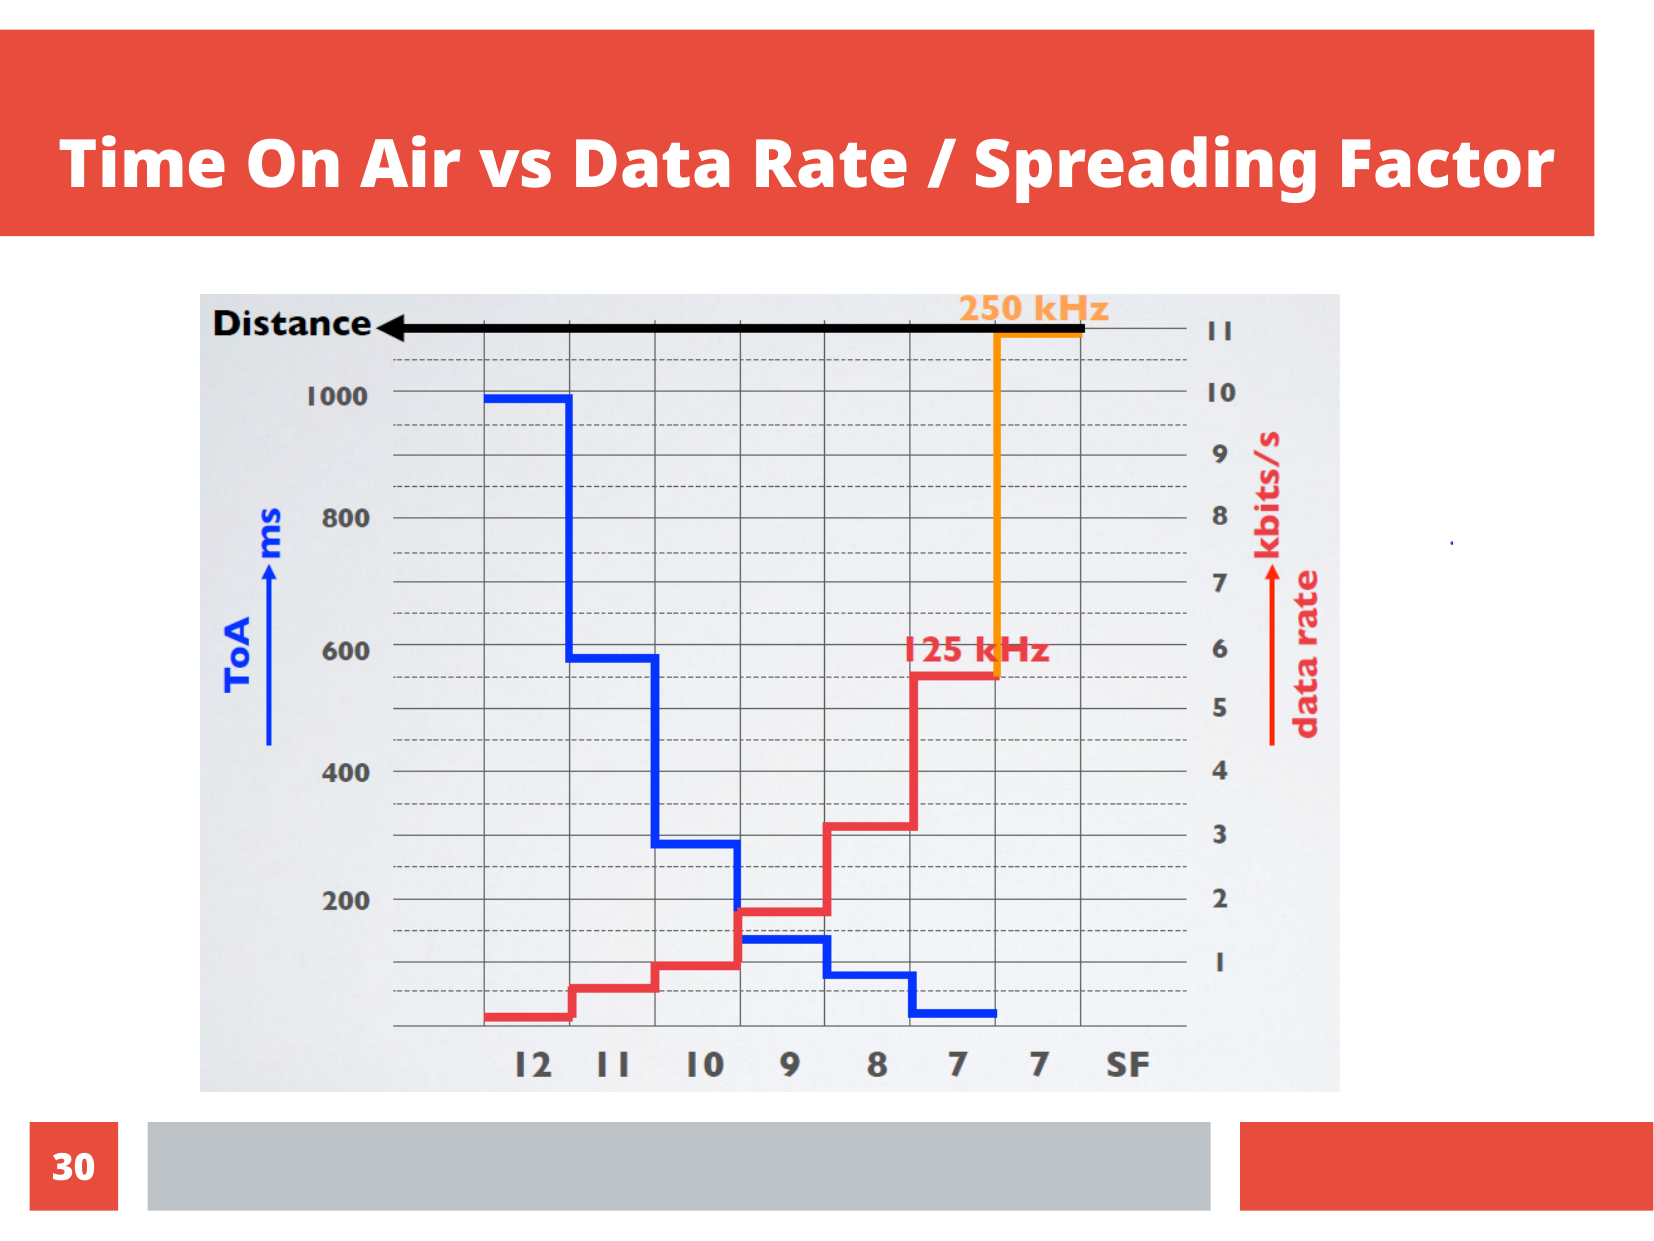

# Time On Air vs Data Rate / Spreading Factor
30